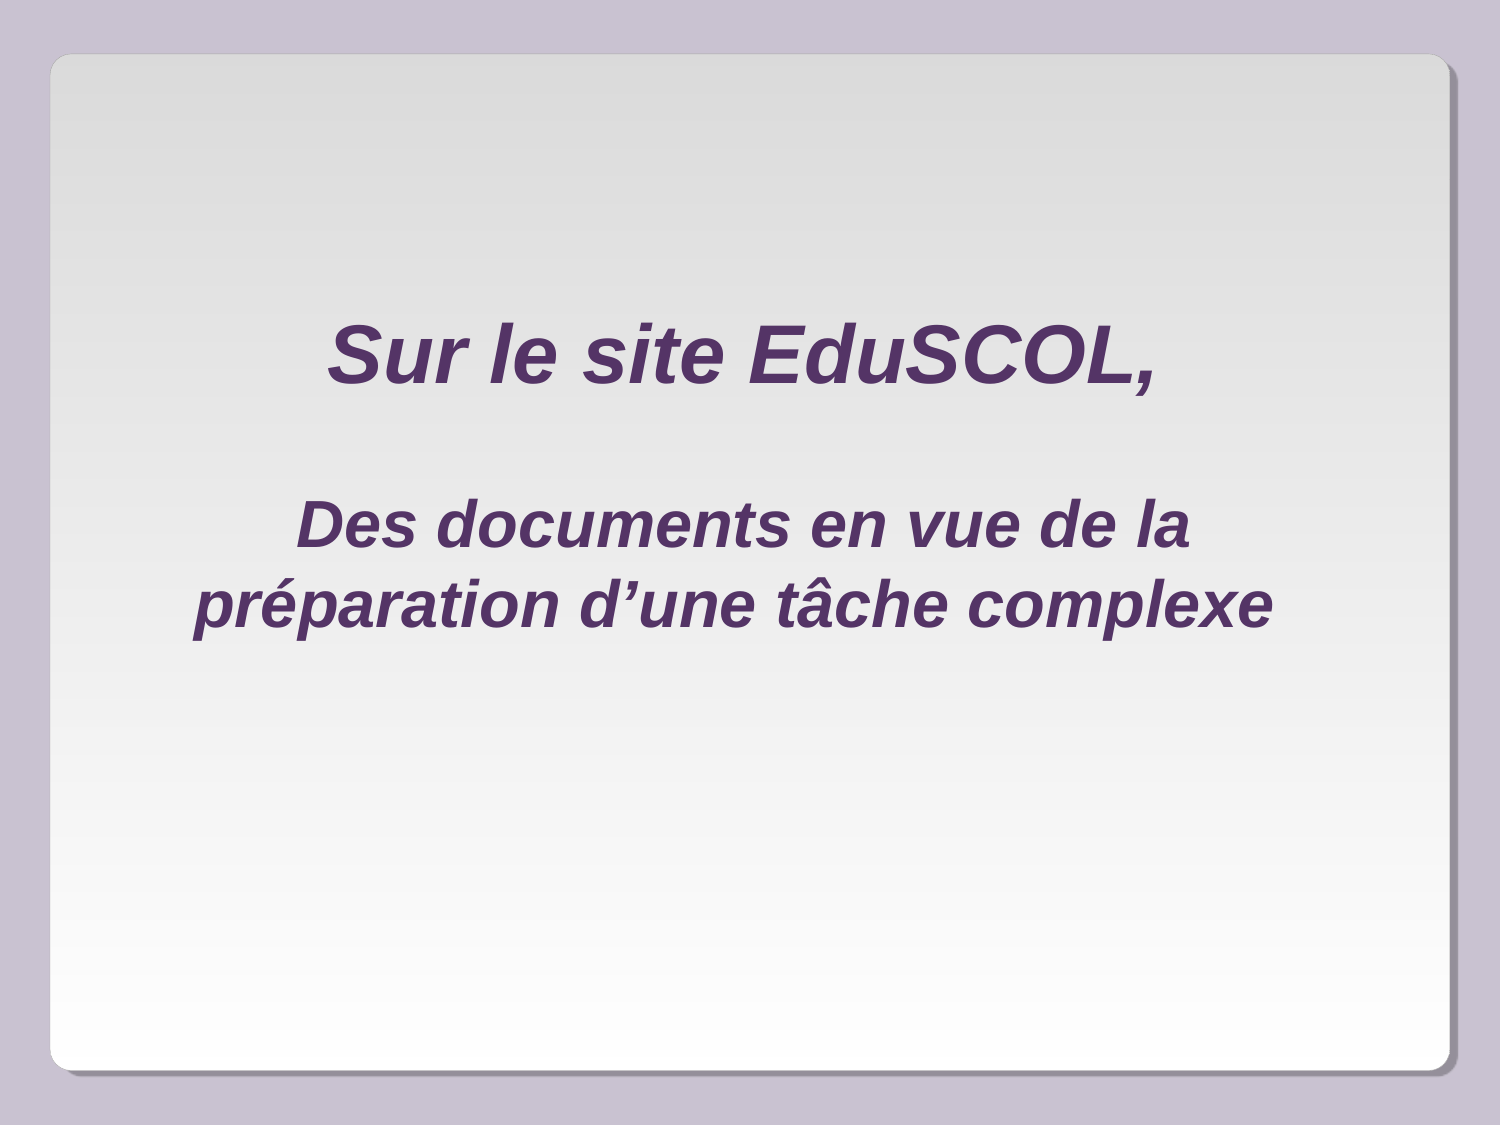

Sur le site EduSCOL,
Des documents en vue de la préparation d’une tâche complexe